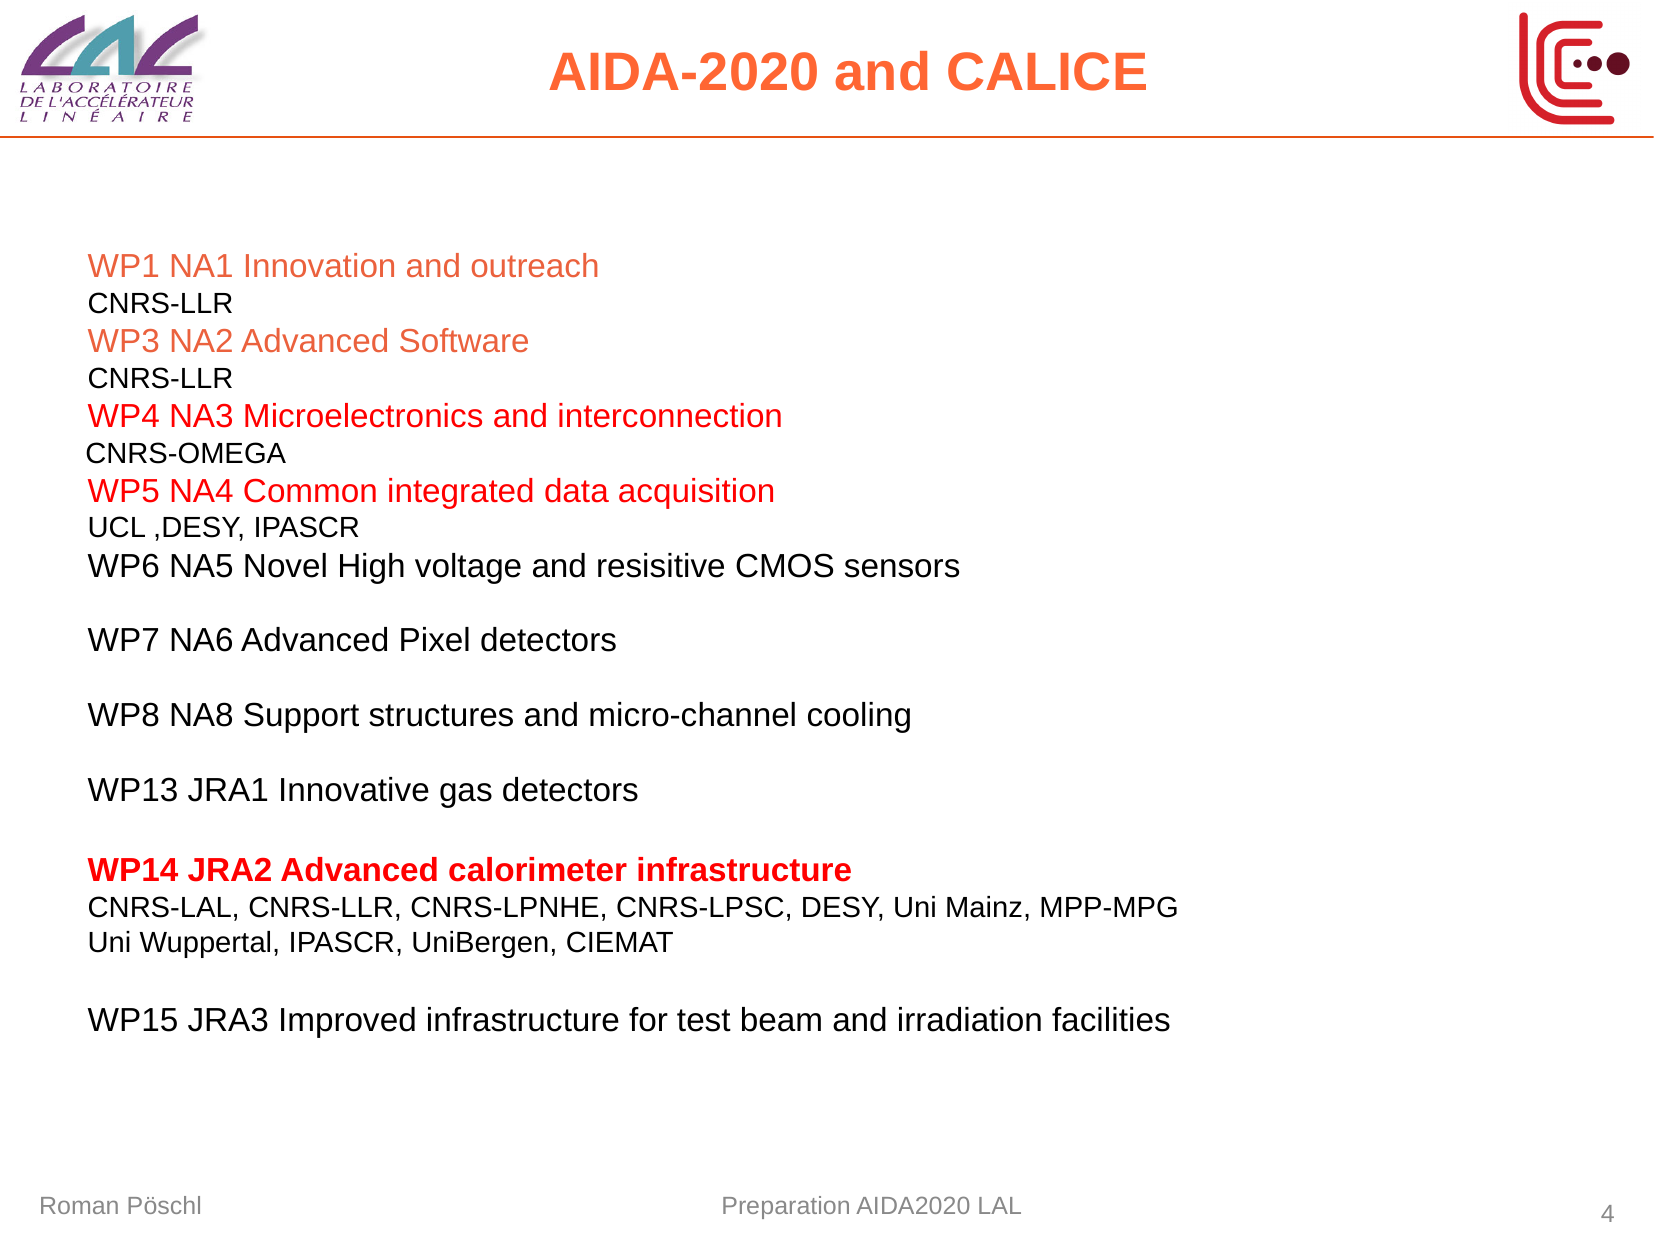

# AIDA-2020 and CALICE
WP1 NA1 Innovation and outreach
CNRS-LLR
WP3 NA2 Advanced Software
CNRS-LLR
WP4 NA3 Microelectronics and interconnection
 CNRS-OMEGA
WP5 NA4 Common integrated data acquisition
UCL ,DESY, IPASCR
WP6 NA5 Novel High voltage and resisitive CMOS sensors
WP7 NA6 Advanced Pixel detectors
WP8 NA8 Support structures and micro-channel cooling
WP13 JRA1 Innovative gas detectors
WP14 JRA2 Advanced calorimeter infrastructure
CNRS-LAL, CNRS-LLR, CNRS-LPNHE, CNRS-LPSC, DESY, Uni Mainz, MPP-MPG
Uni Wuppertal, IPASCR, UniBergen, CIEMAT
WP15 JRA3 Improved infrastructure for test beam and irradiation facilities